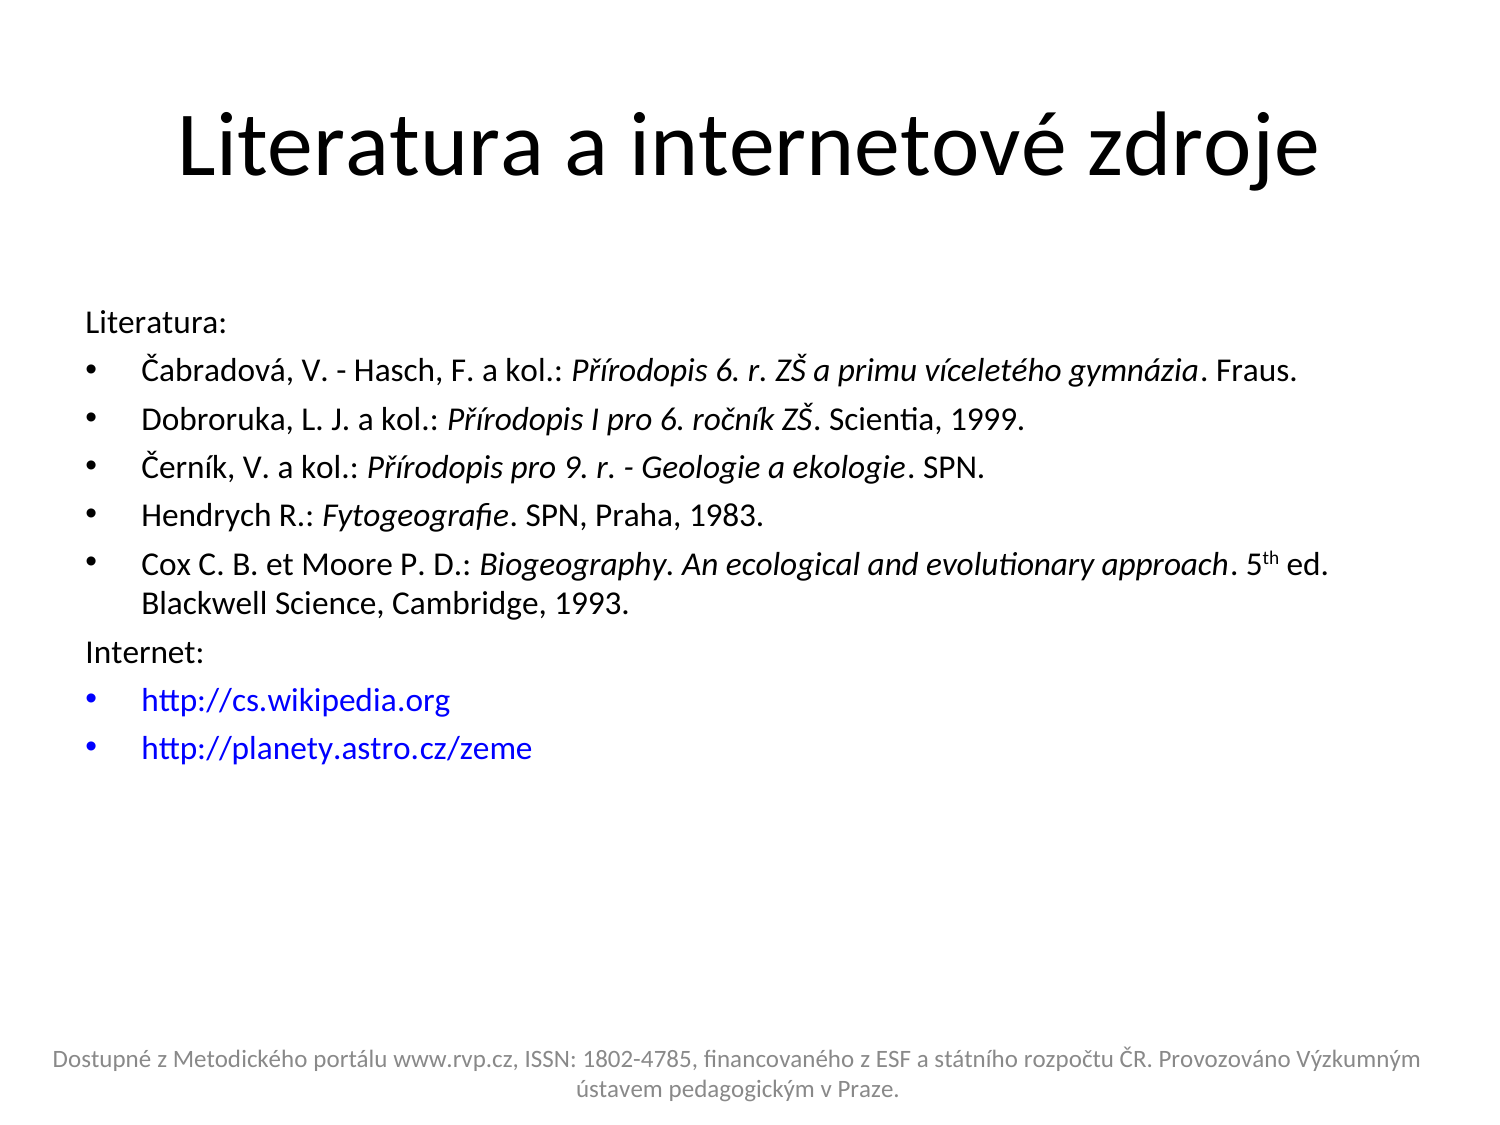

# Literatura a internetové zdroje
Literatura:
Čabradová, V. - Hasch, F. a kol.: Přírodopis 6. r. ZŠ a primu víceletého gymnázia. Fraus.
Dobroruka, L. J. a kol.: Přírodopis I pro 6. ročník ZŠ. Scientia, 1999.
Černík, V. a kol.: Přírodopis pro 9. r. - Geologie a ekologie. SPN.
Hendrych R.: Fytogeografie. SPN, Praha, 1983.
Cox C. B. et Moore P. D.: Biogeography. An ecological and evolutionary approach. 5th ed. Blackwell Science, Cambridge, 1993.
Internet:
http://cs.wikipedia.org
http://planety.astro.cz/zeme
Dostupné z Metodického portálu www.rvp.cz, ISSN: 1802-4785, financovaného z ESF a státního rozpočtu ČR. Provozováno Výzkumným ústavem pedagogickým v Praze.